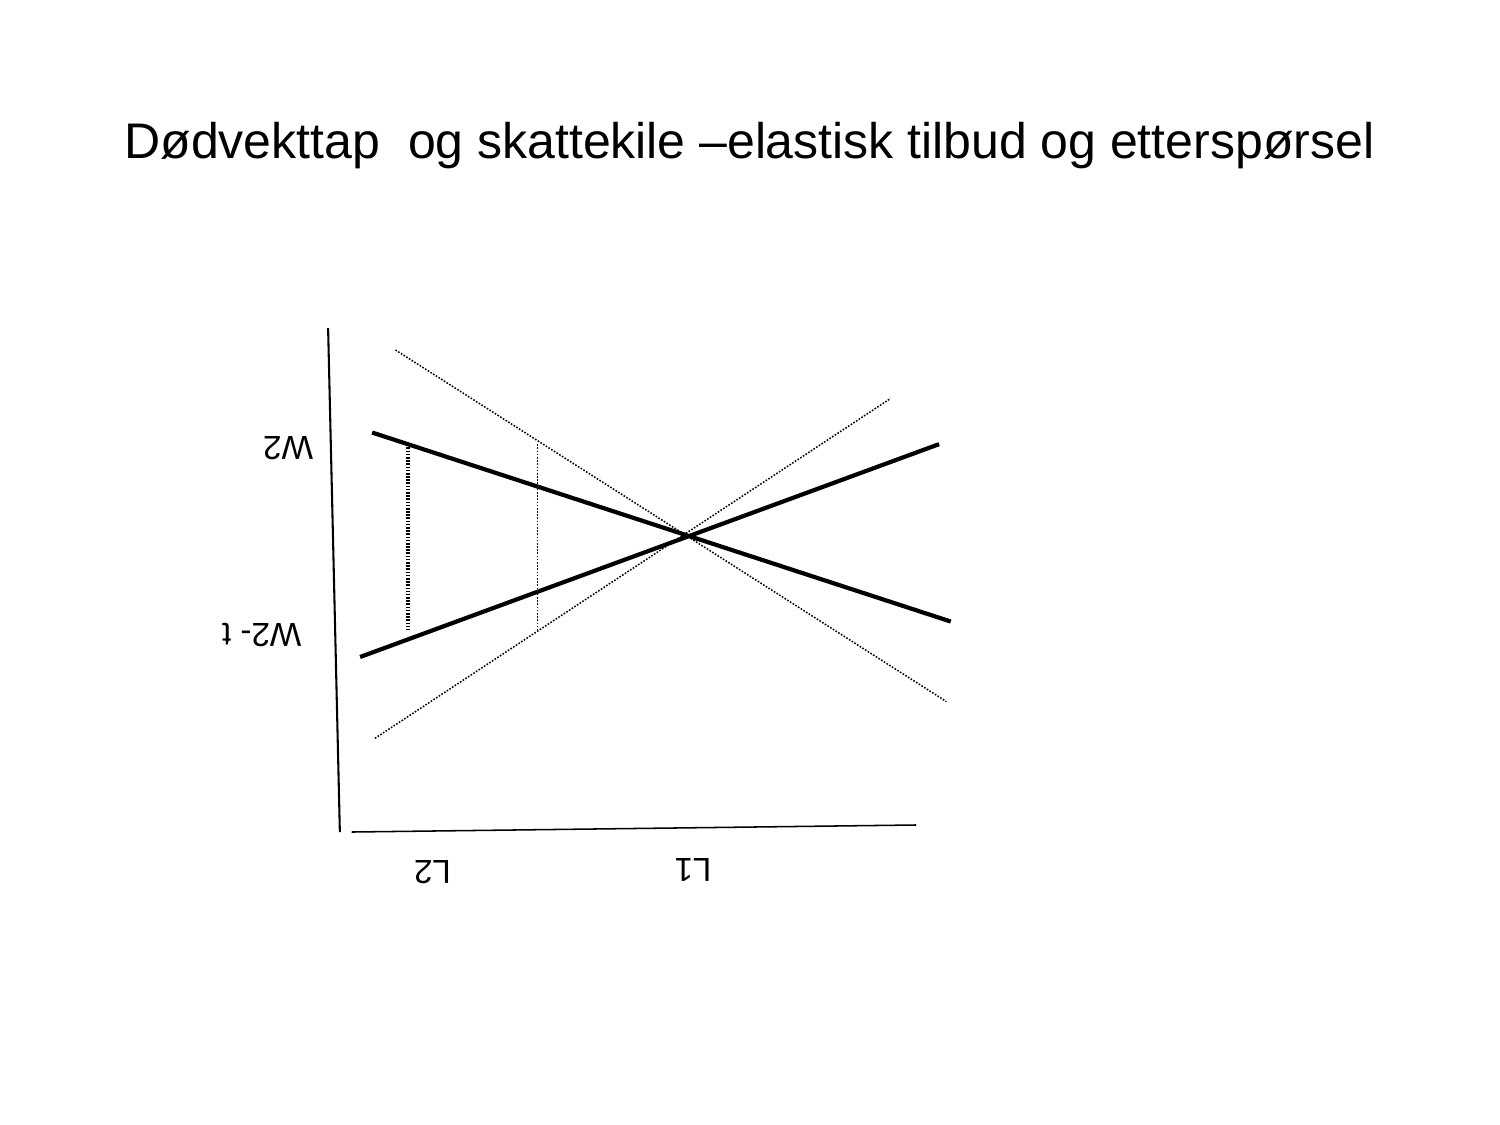

# Dødvekttap og skattekile –elastisk tilbud og etterspørsel
W2
W2- t
L1
L2